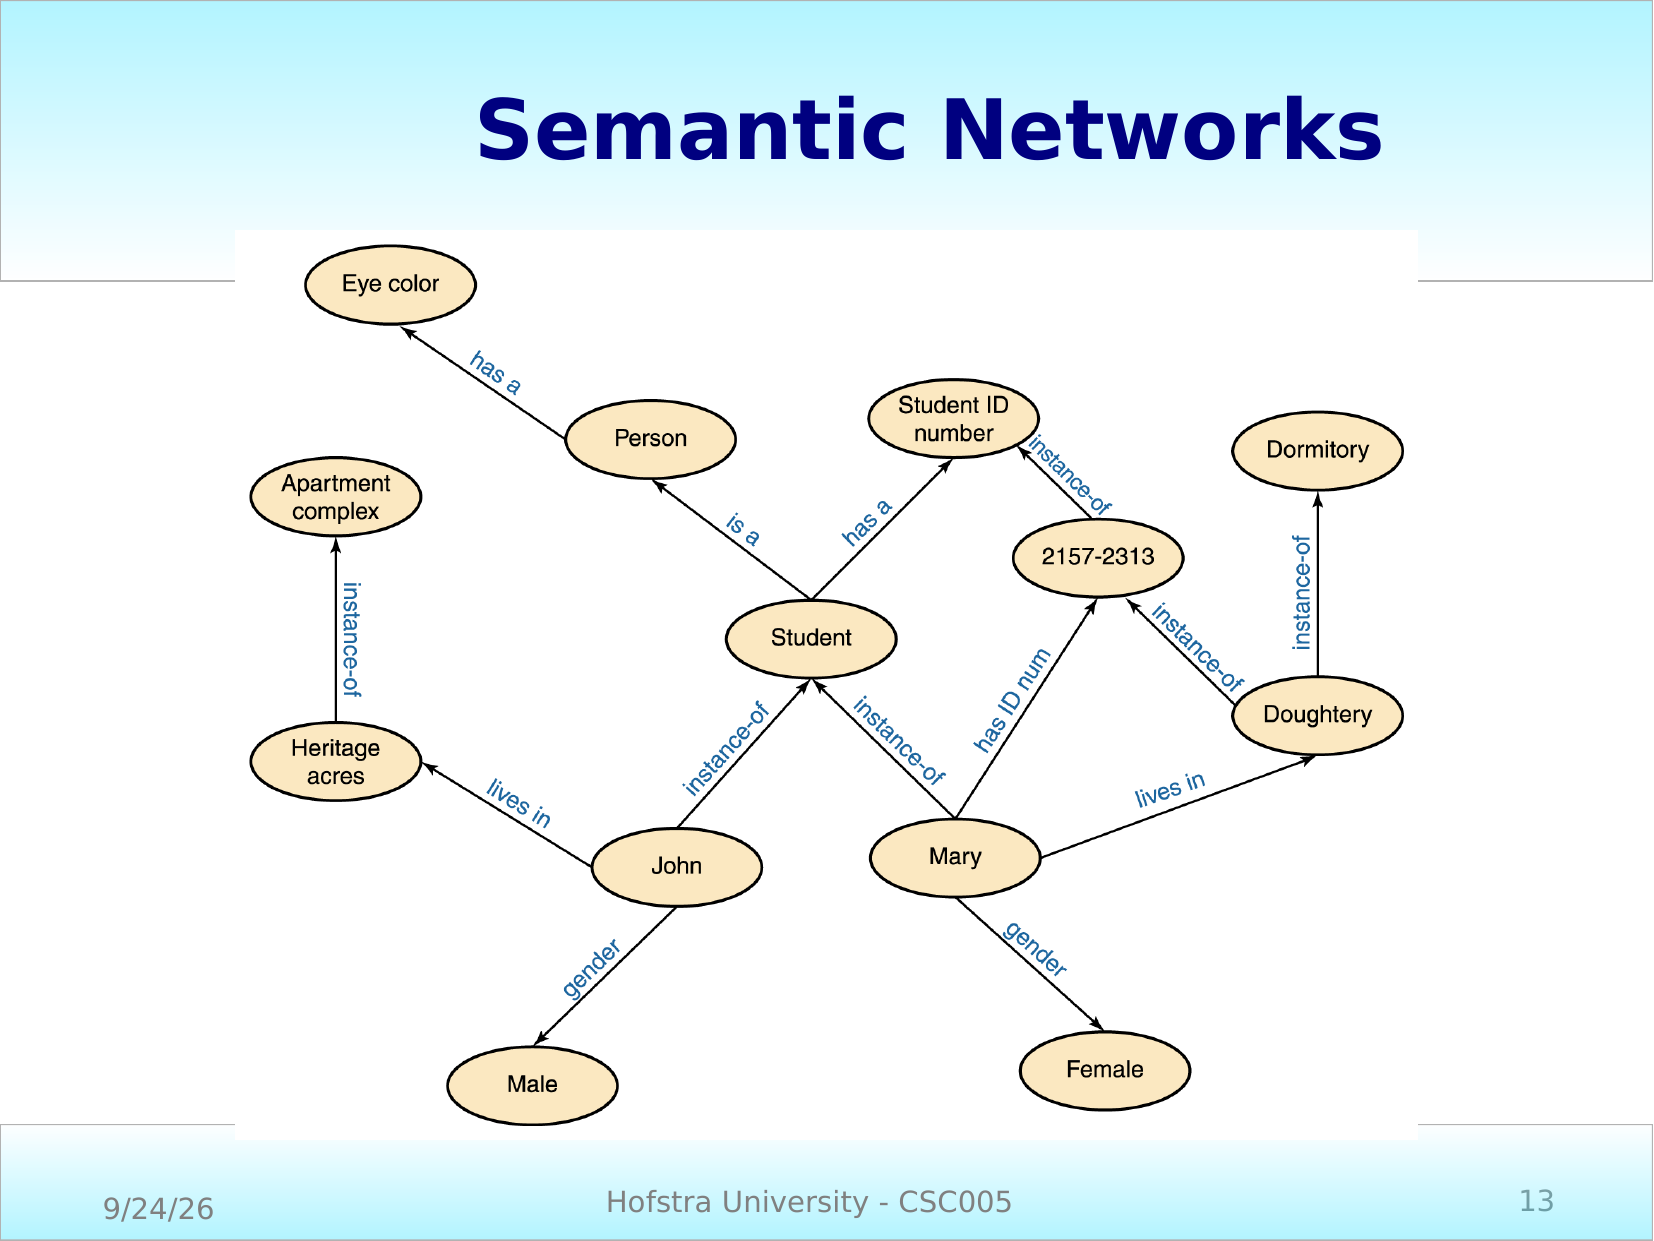

# Semantic Networks
13
Hofstra University - CSC005